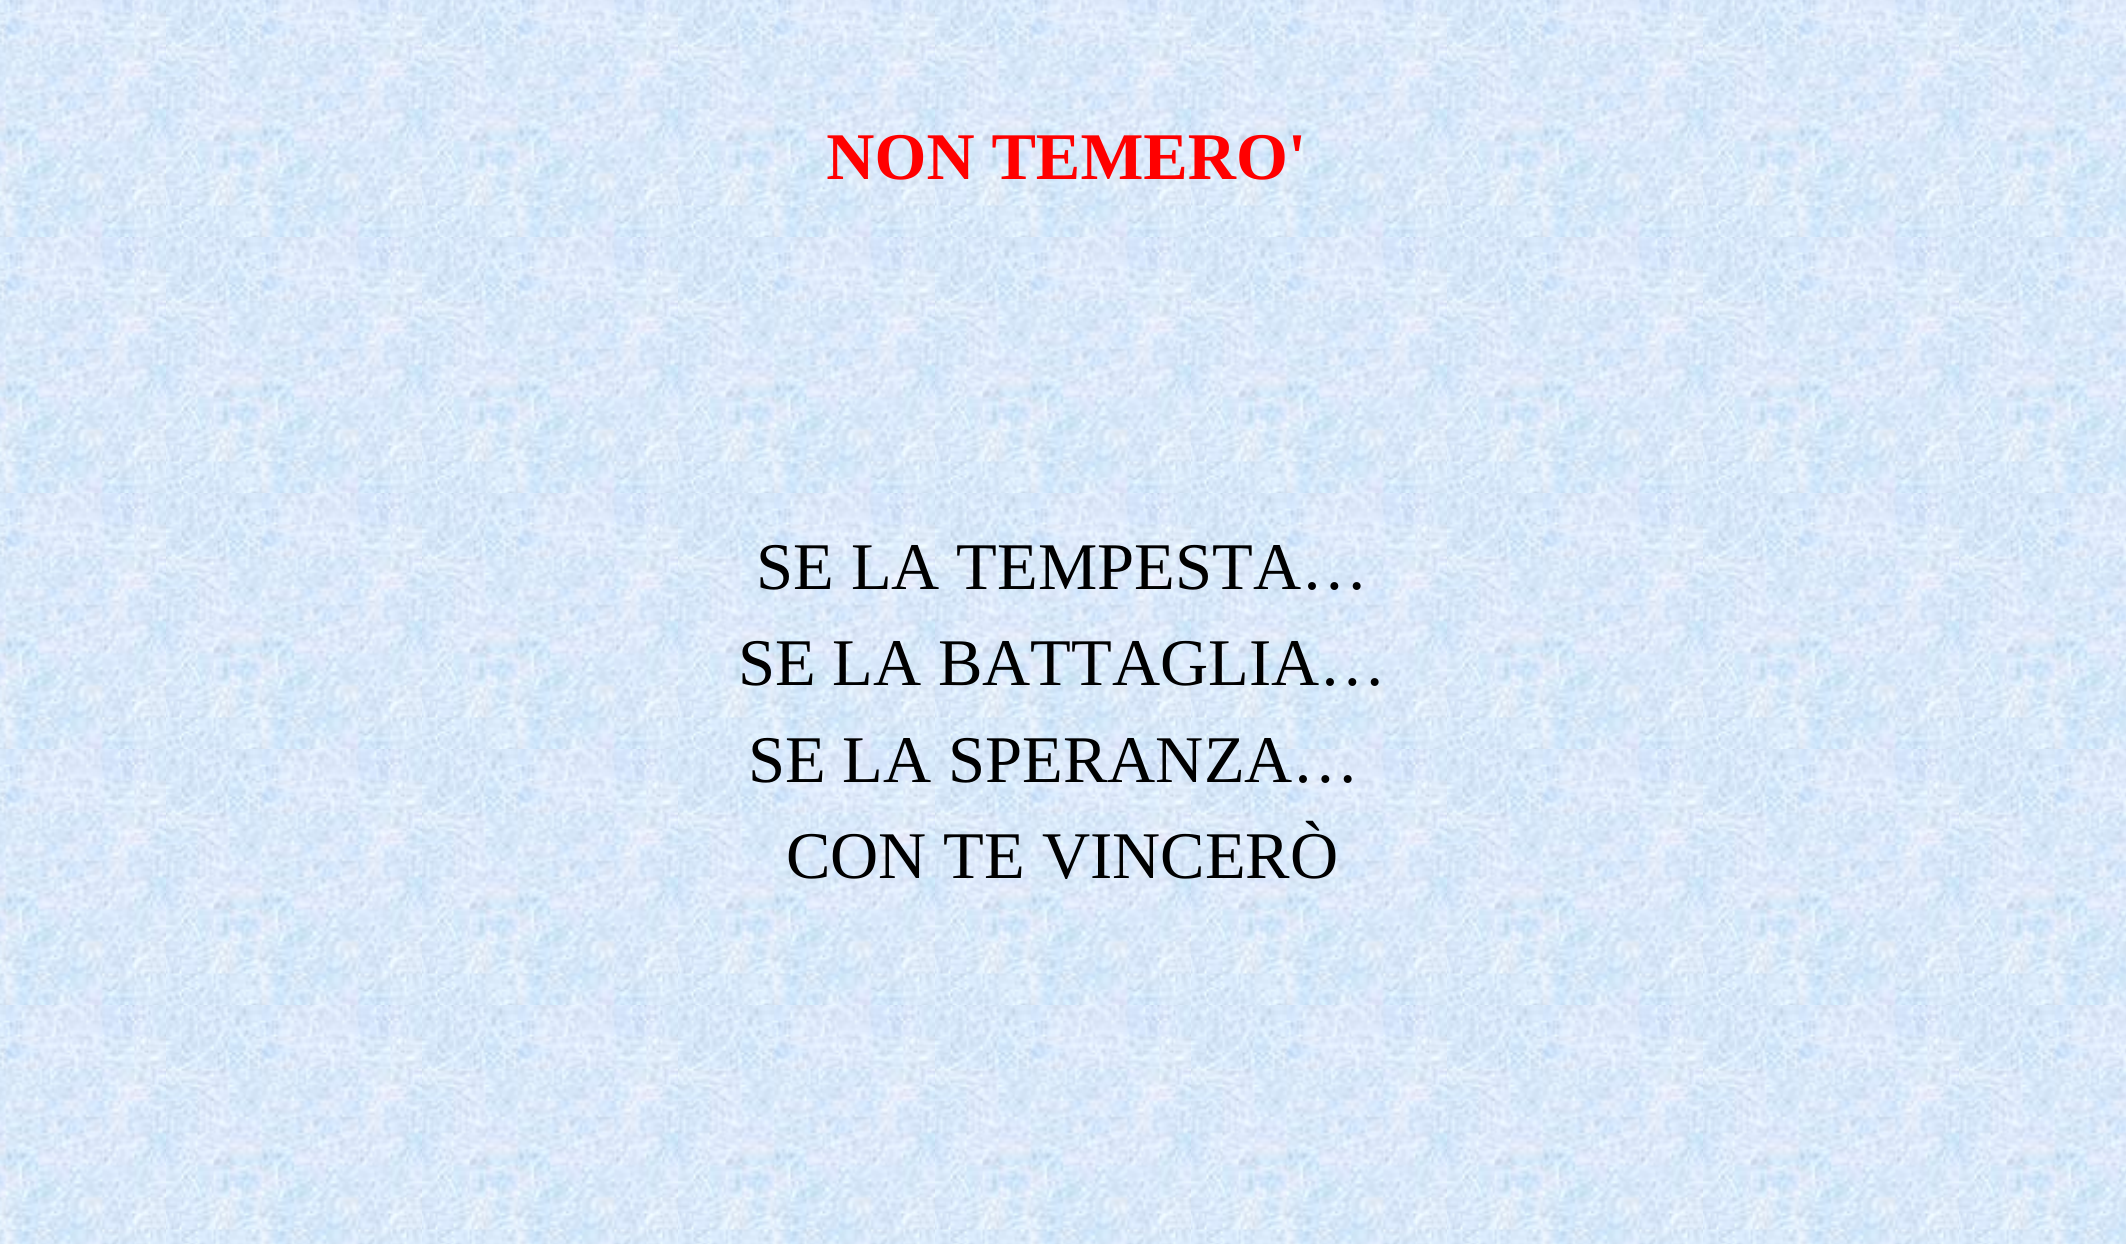

# NON TEMERO'
SE LA TEMPESTA…
SE LA BATTAGLIA…
SE LA SPERANZA…
CON TE VINCERÒ